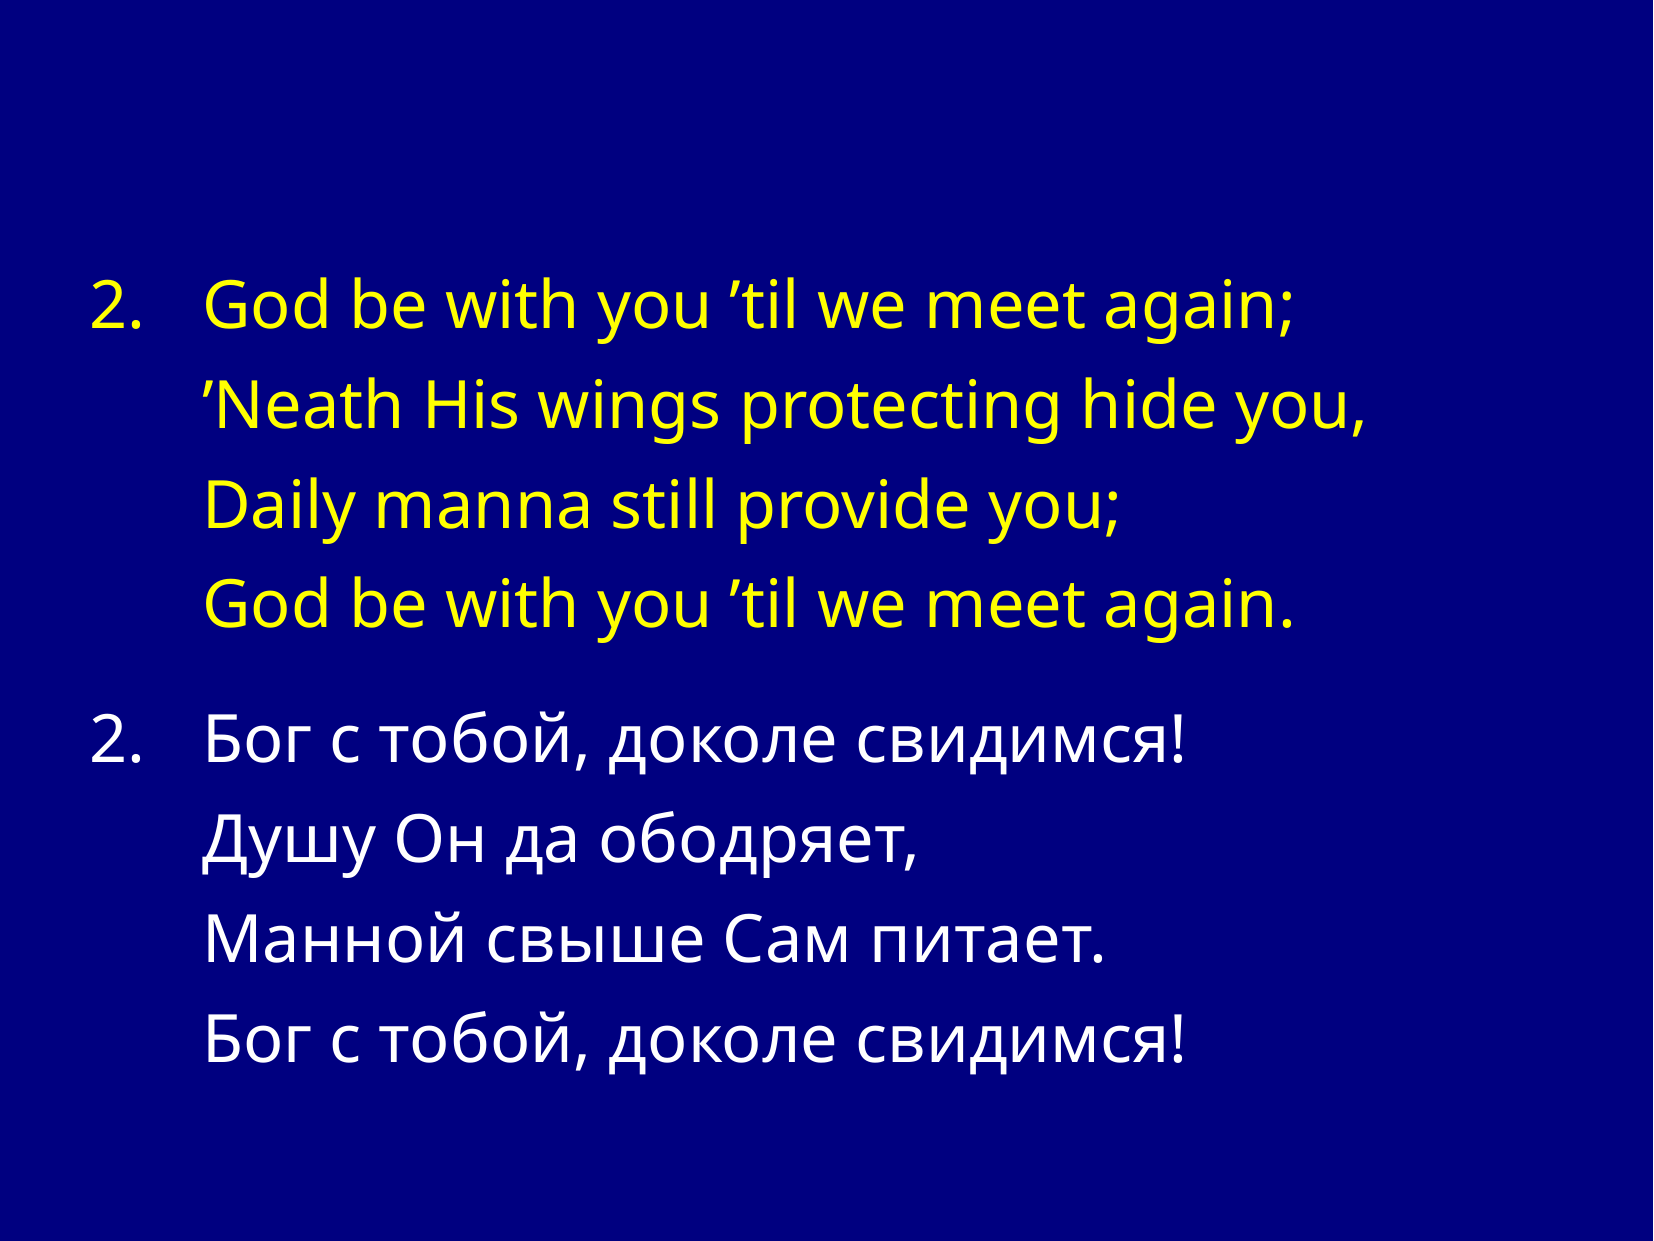

2.	God be with you ’til we meet again;
	’Neath His wings protecting hide you,
	Daily manna still provide you;
	God be with you ’til we meet again.
2.	Бог с тобой, доколе свидимся!
	Душу Он да ободряет,
	Манной свыше Сам питает.
	Бог с тобой, доколе свидимся!